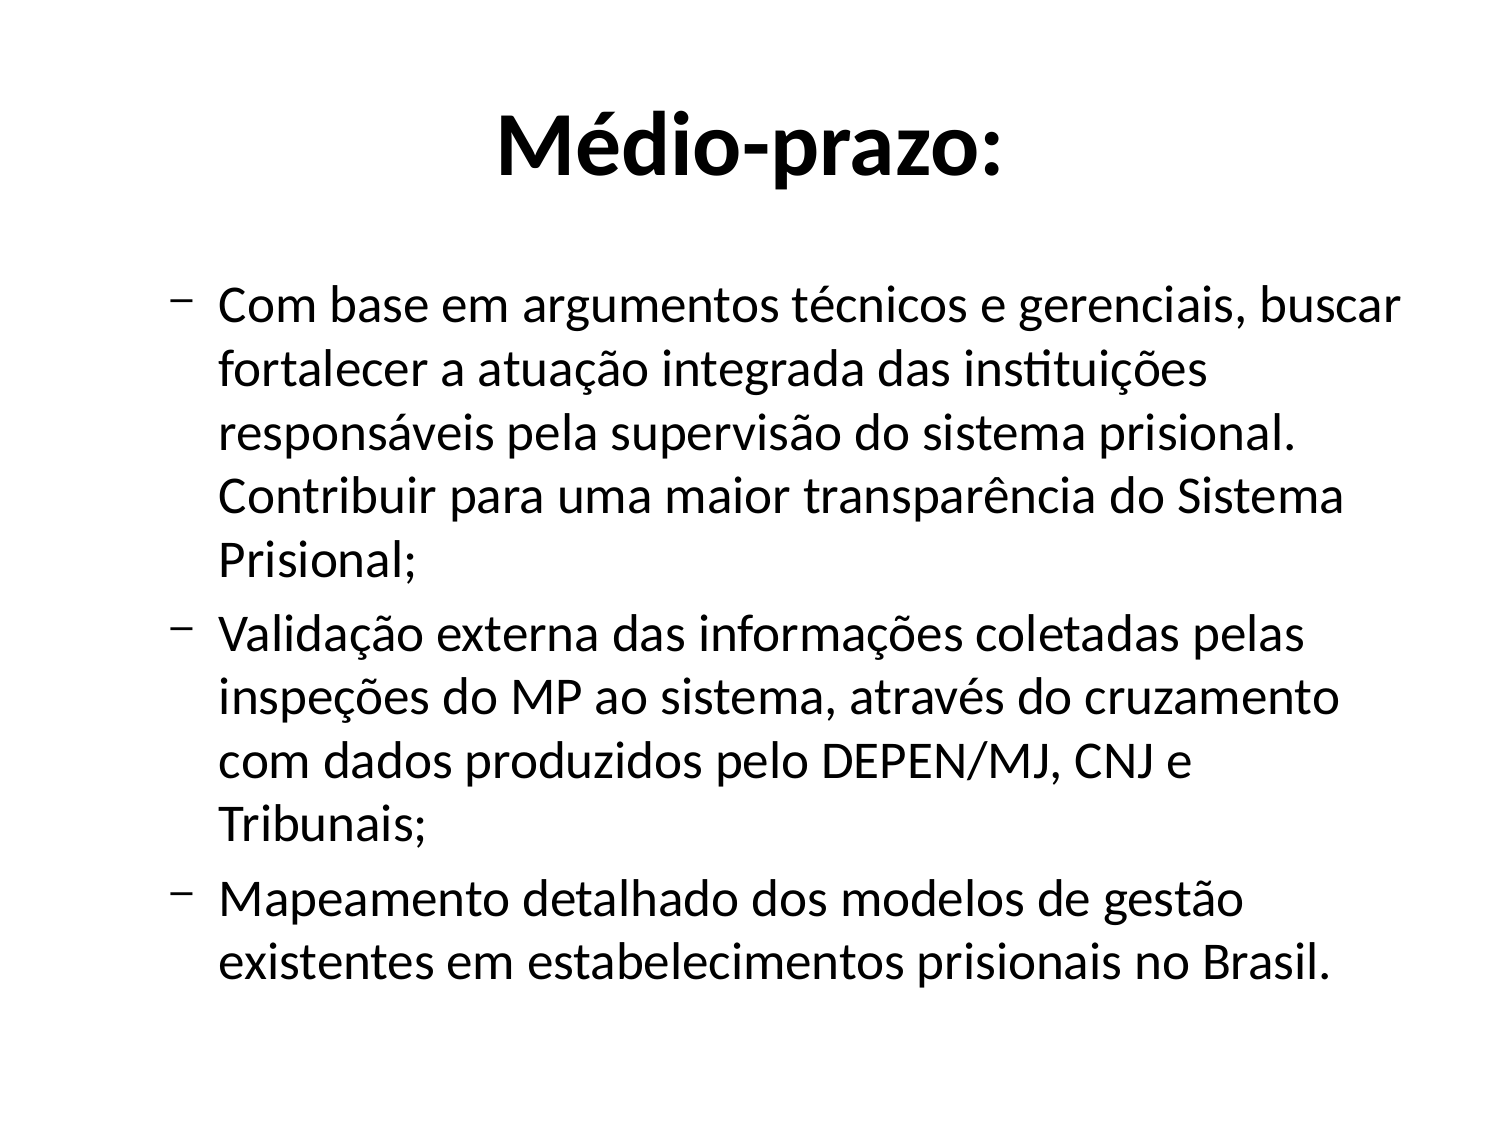

# Médio-prazo:
Com base em argumentos técnicos e gerenciais, buscar fortalecer a atuação integrada das instituições responsáveis pela supervisão do sistema prisional. Contribuir para uma maior transparência do Sistema Prisional;
Validação externa das informações coletadas pelas inspeções do MP ao sistema, através do cruzamento com dados produzidos pelo DEPEN/MJ, CNJ e Tribunais;
Mapeamento detalhado dos modelos de gestão existentes em estabelecimentos prisionais no Brasil.